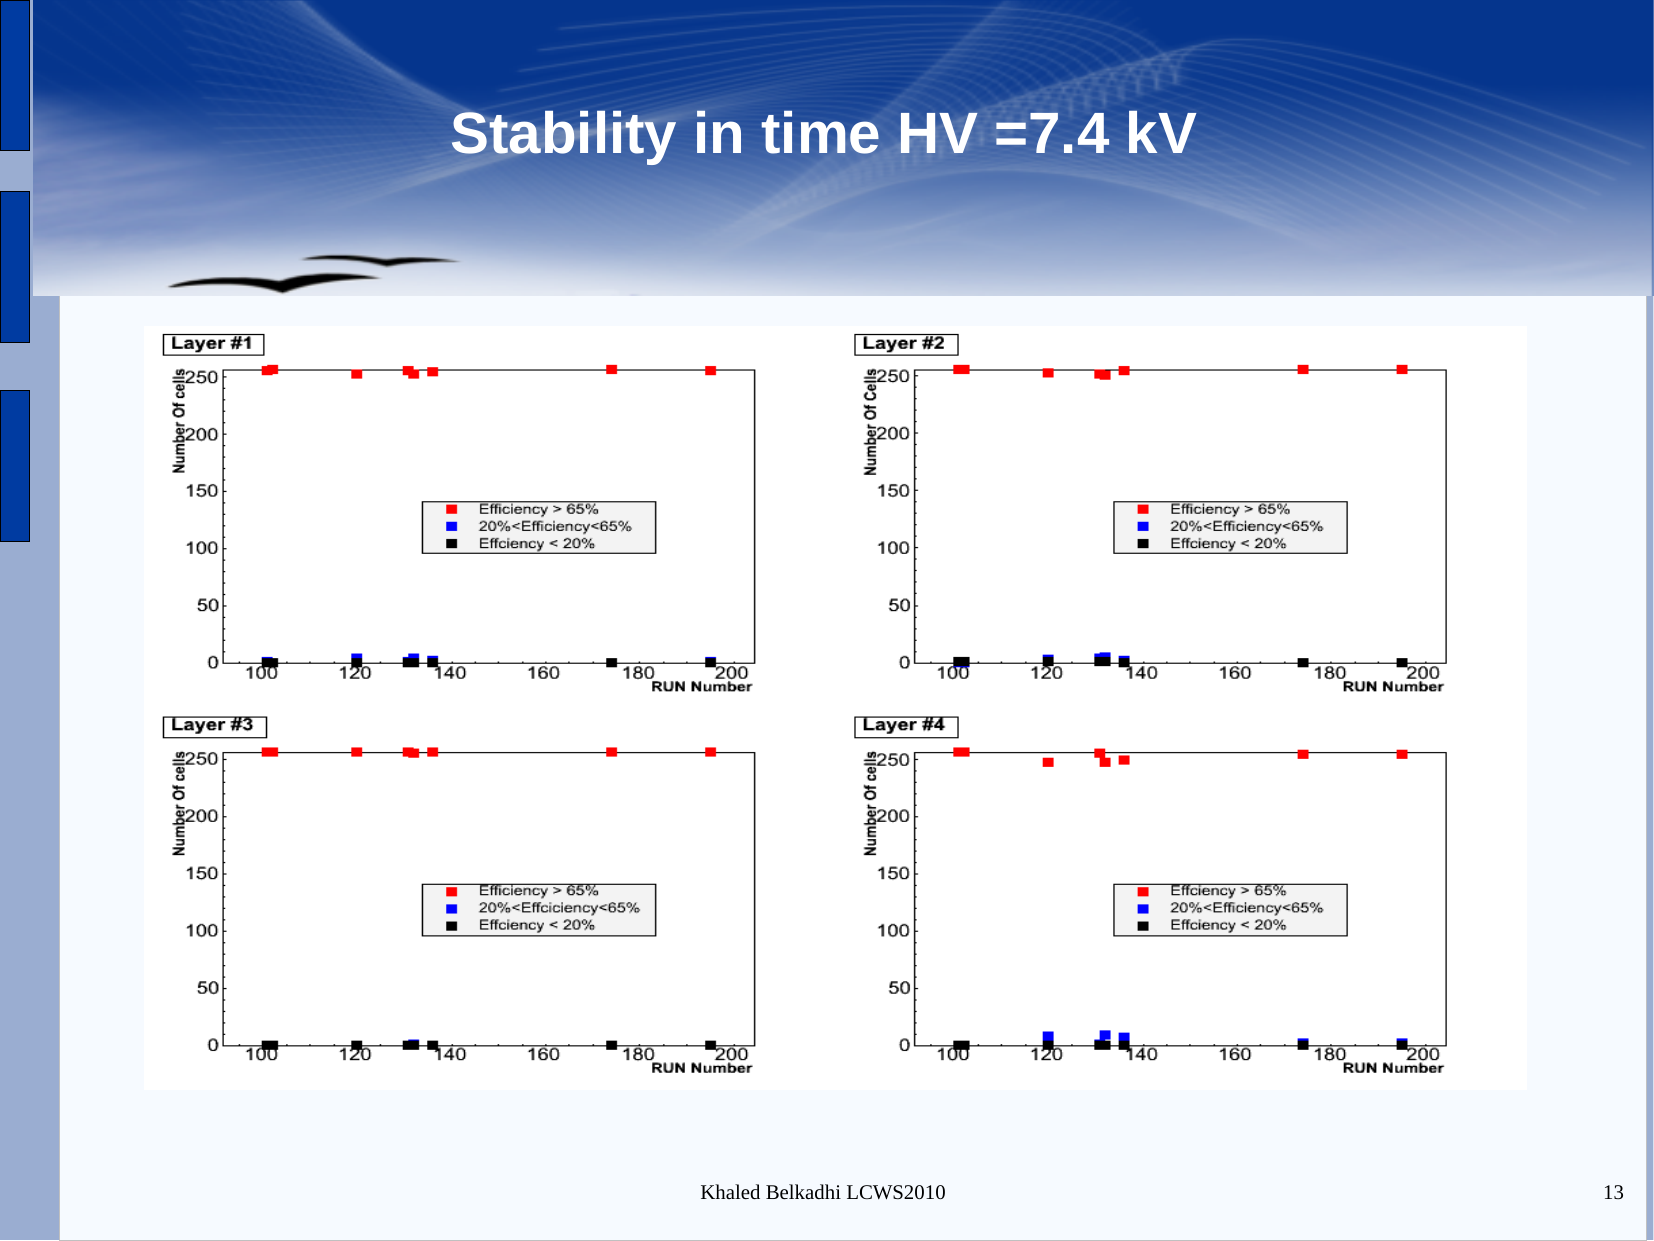

# Stability in time HV =7.4 kV
Khaled Belkadhi LCWS2010